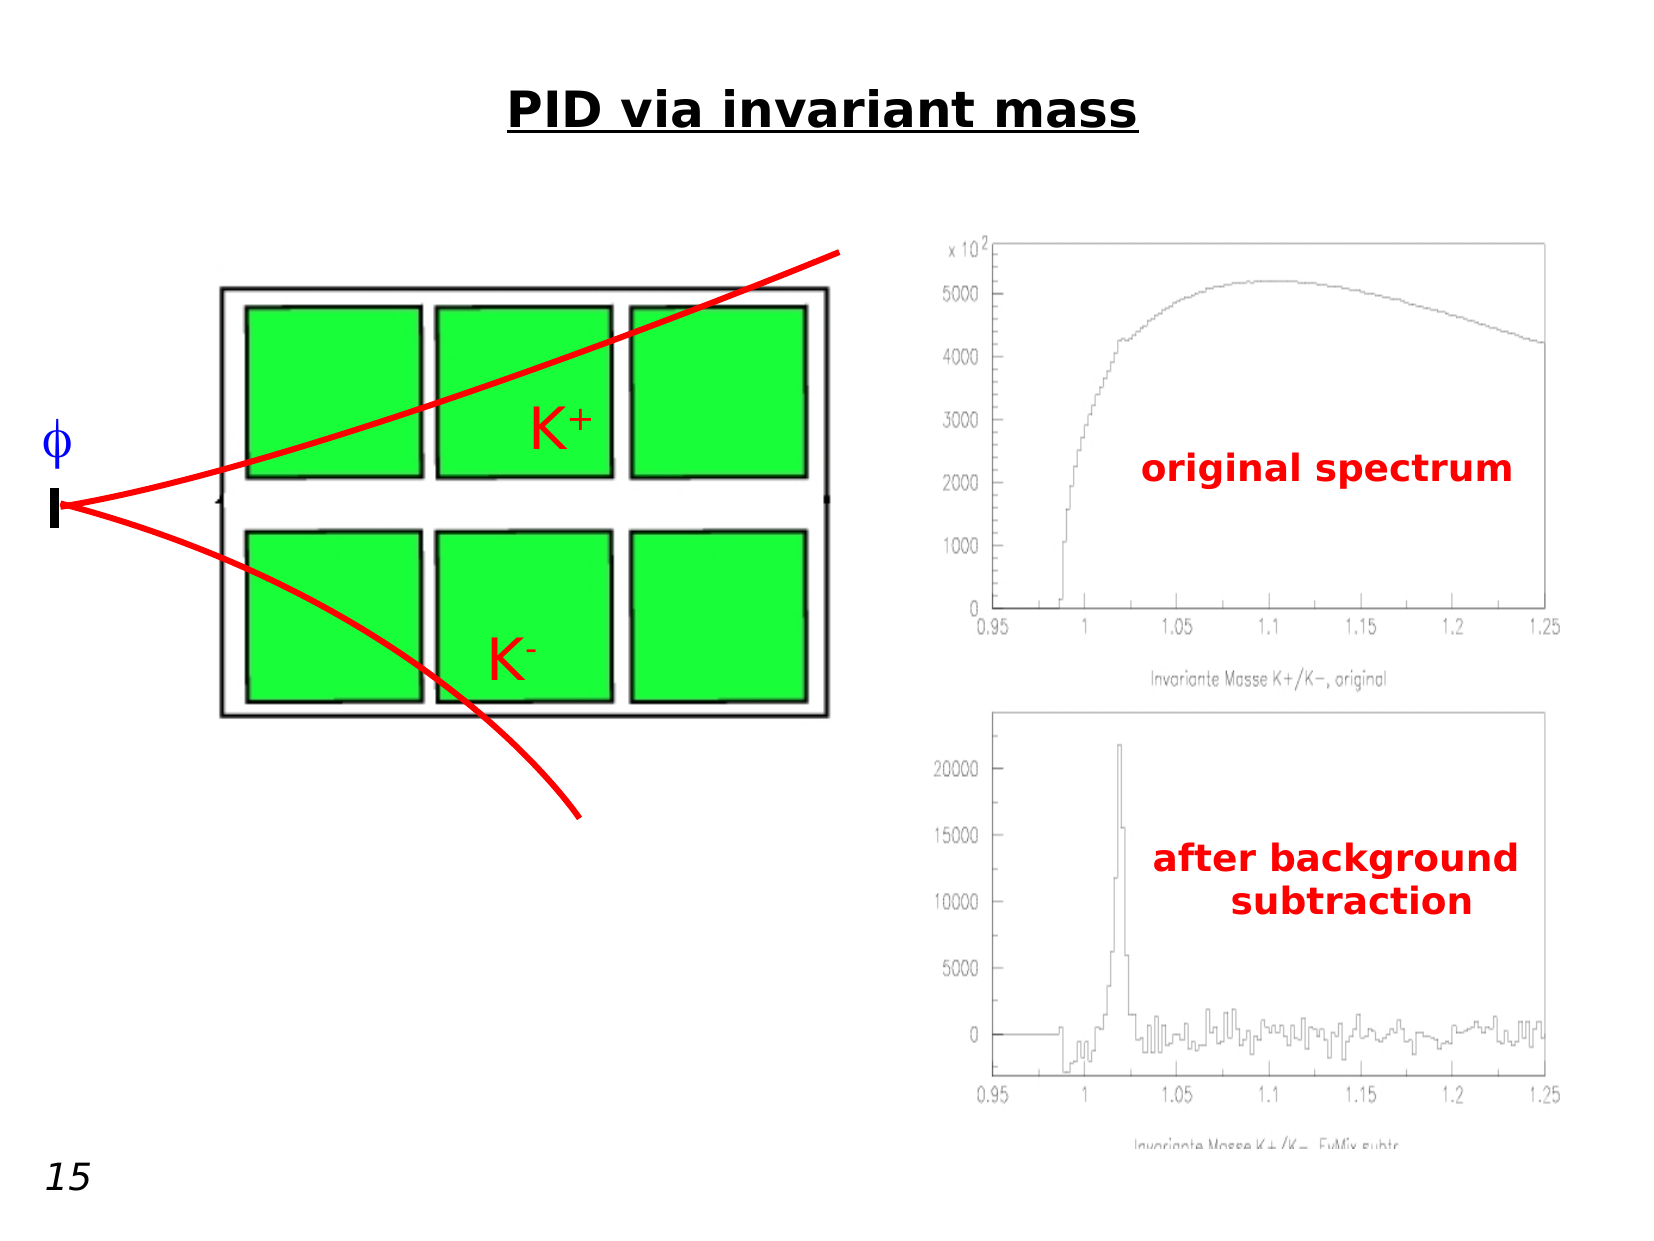

PID via invariant mass
K+
f
original spectrum
original spectrum
K-
after background
 subtraction
after background
 subtraction